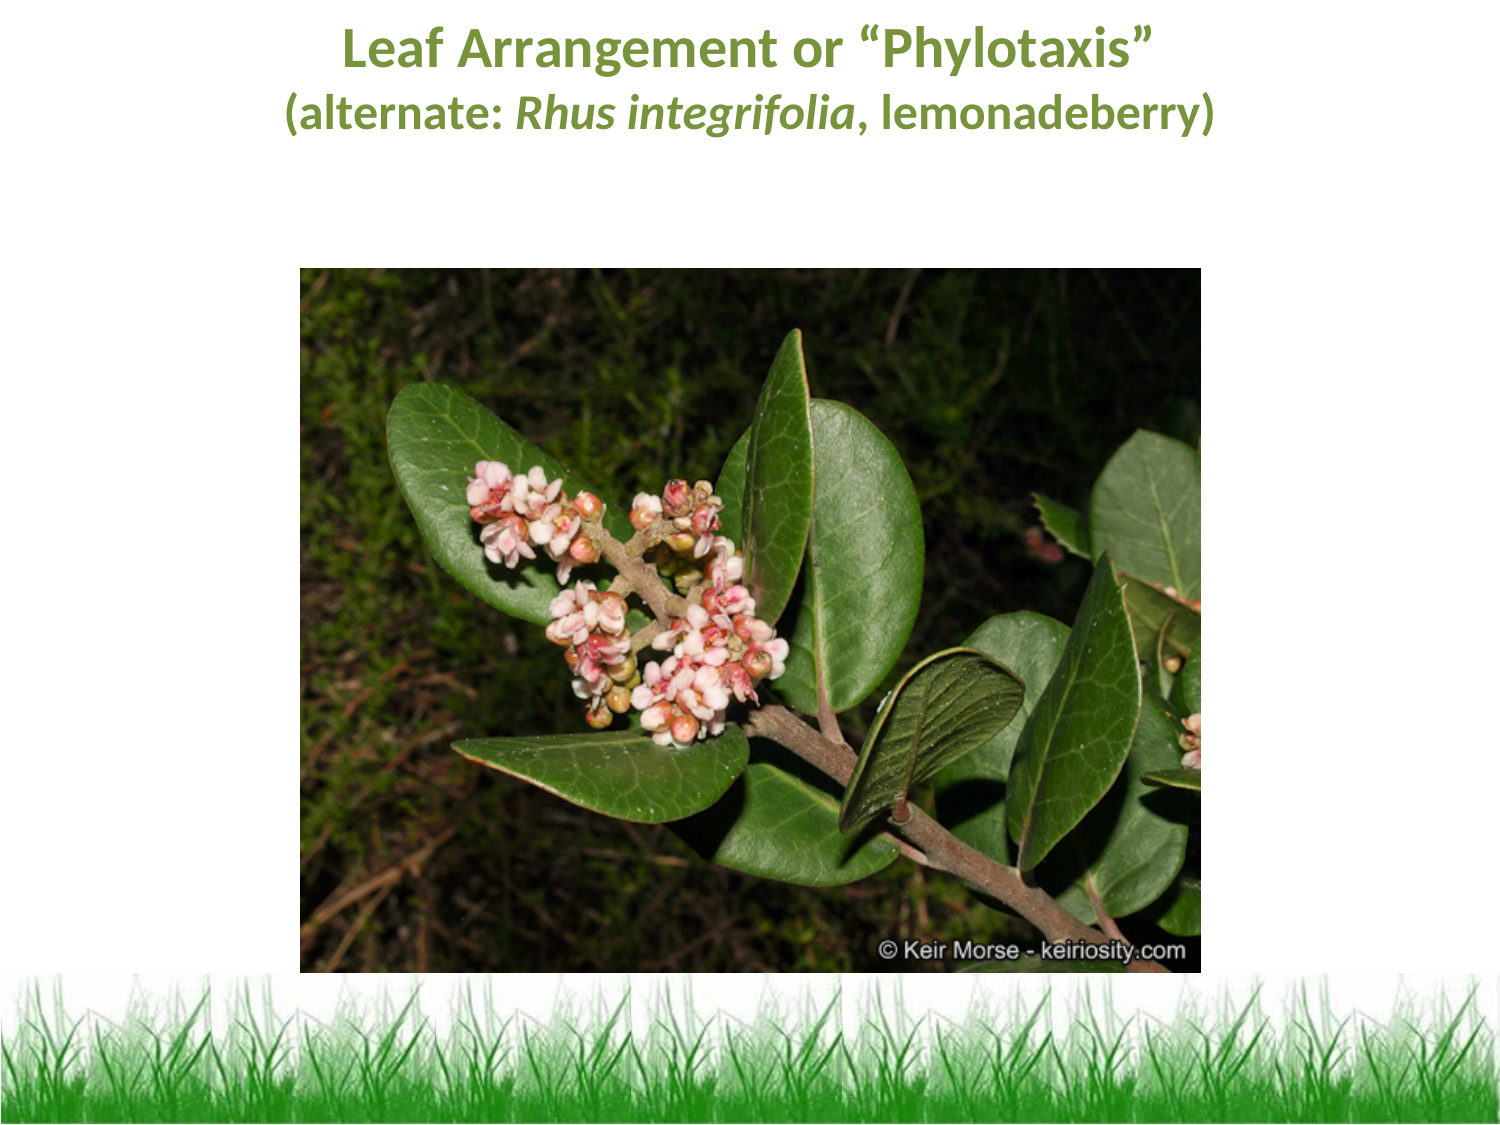

# Leaf Arrangement or “Phylotaxis” (alternate: Rhus integrifolia, lemonadeberry)